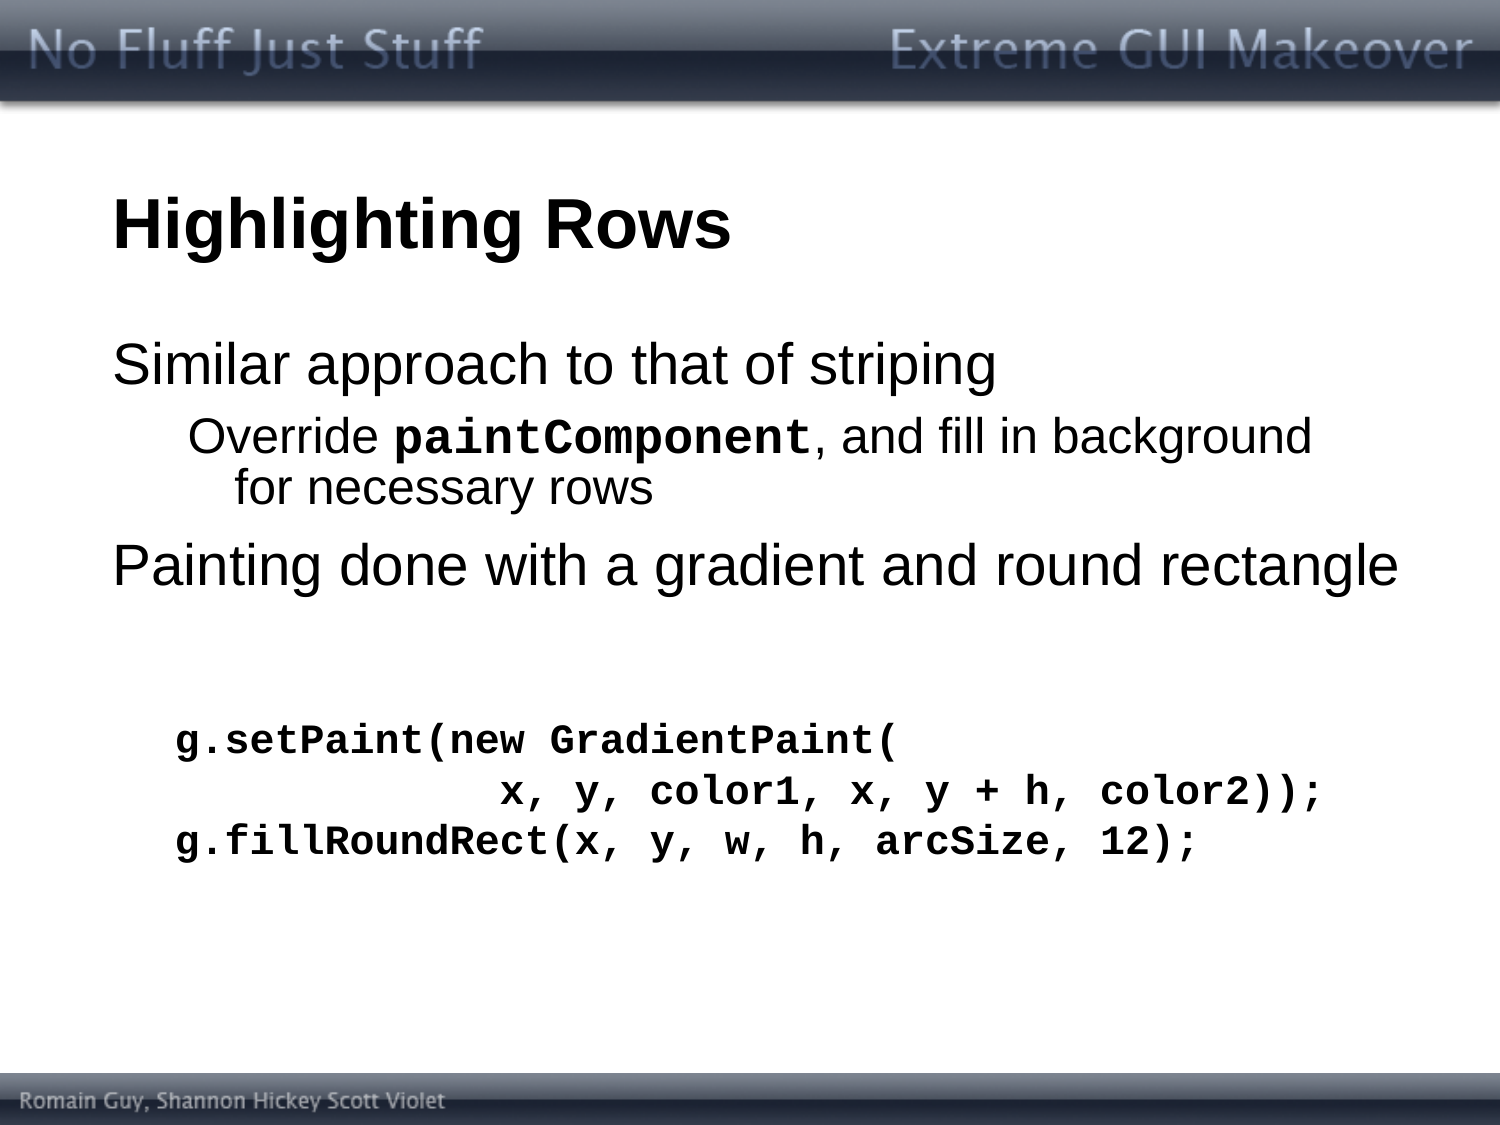

# Highlighting Rows
Similar approach to that of striping
Override paintComponent, and fill in background
for necessary rows
Painting done with a gradient and round rectangle
g.setPaint(new GradientPaint(
 x, y, color1, x, y + h, color2));
g.fillRoundRect(x, y, w, h, arcSize, 12);